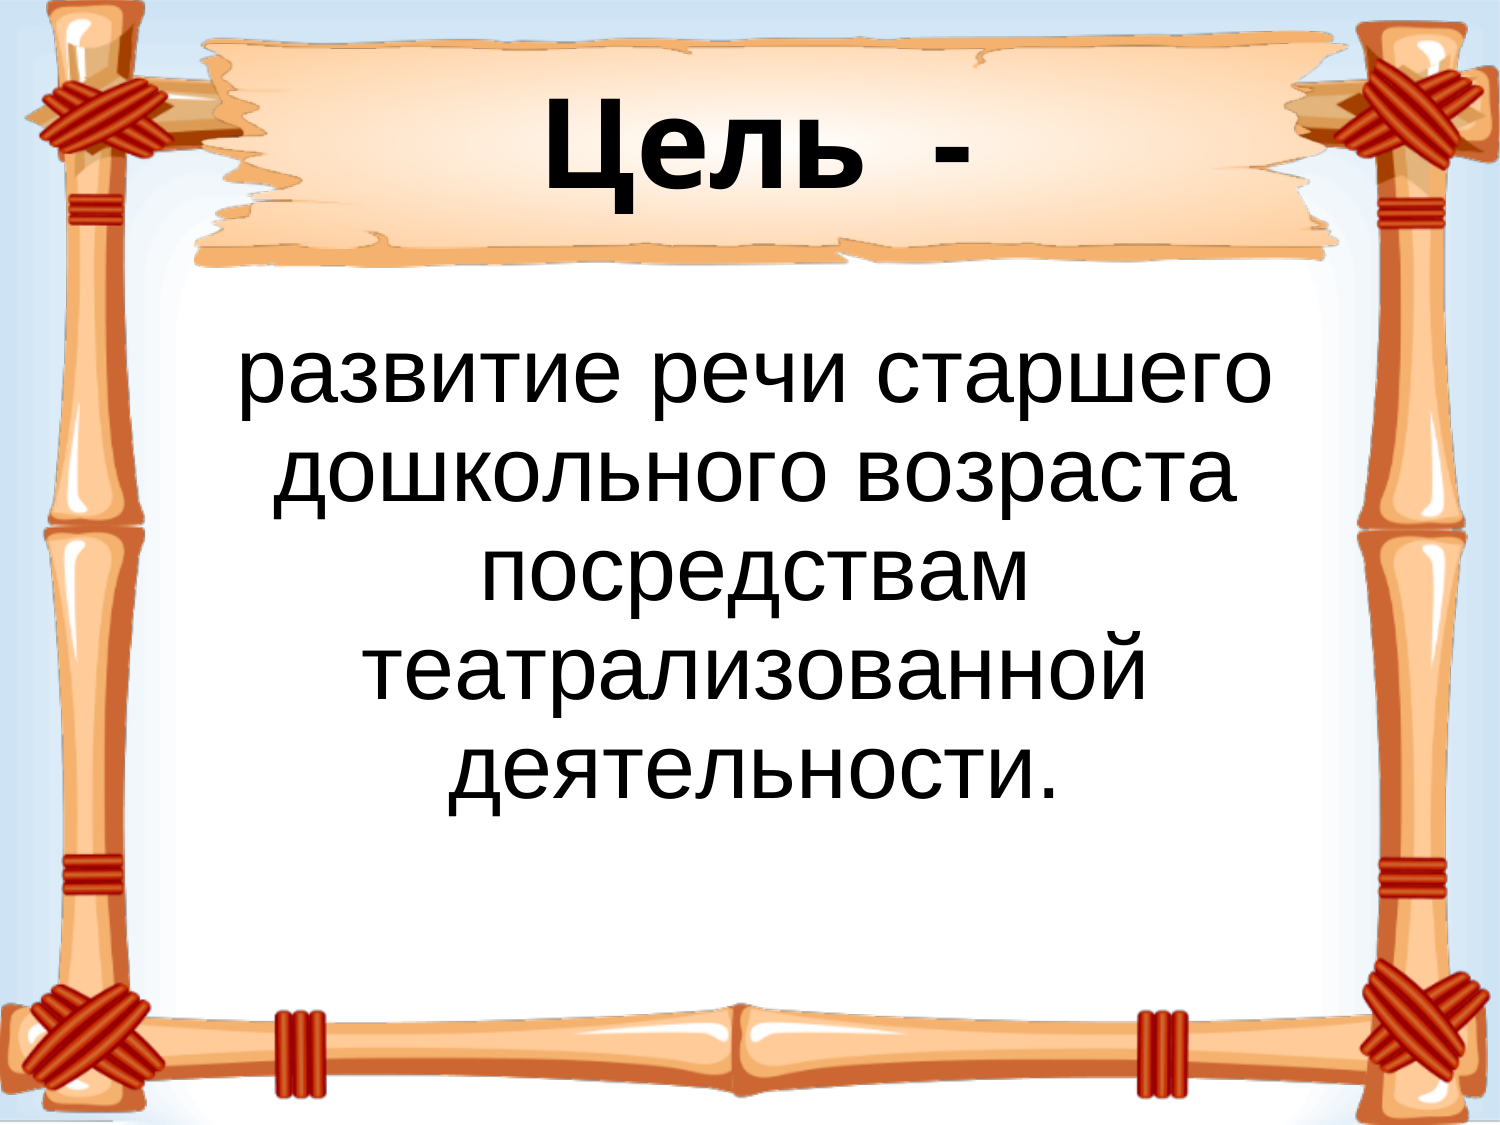

# Цель -
развитие речи старшего дошкольного возраста посредствам театрализованной деятельности.